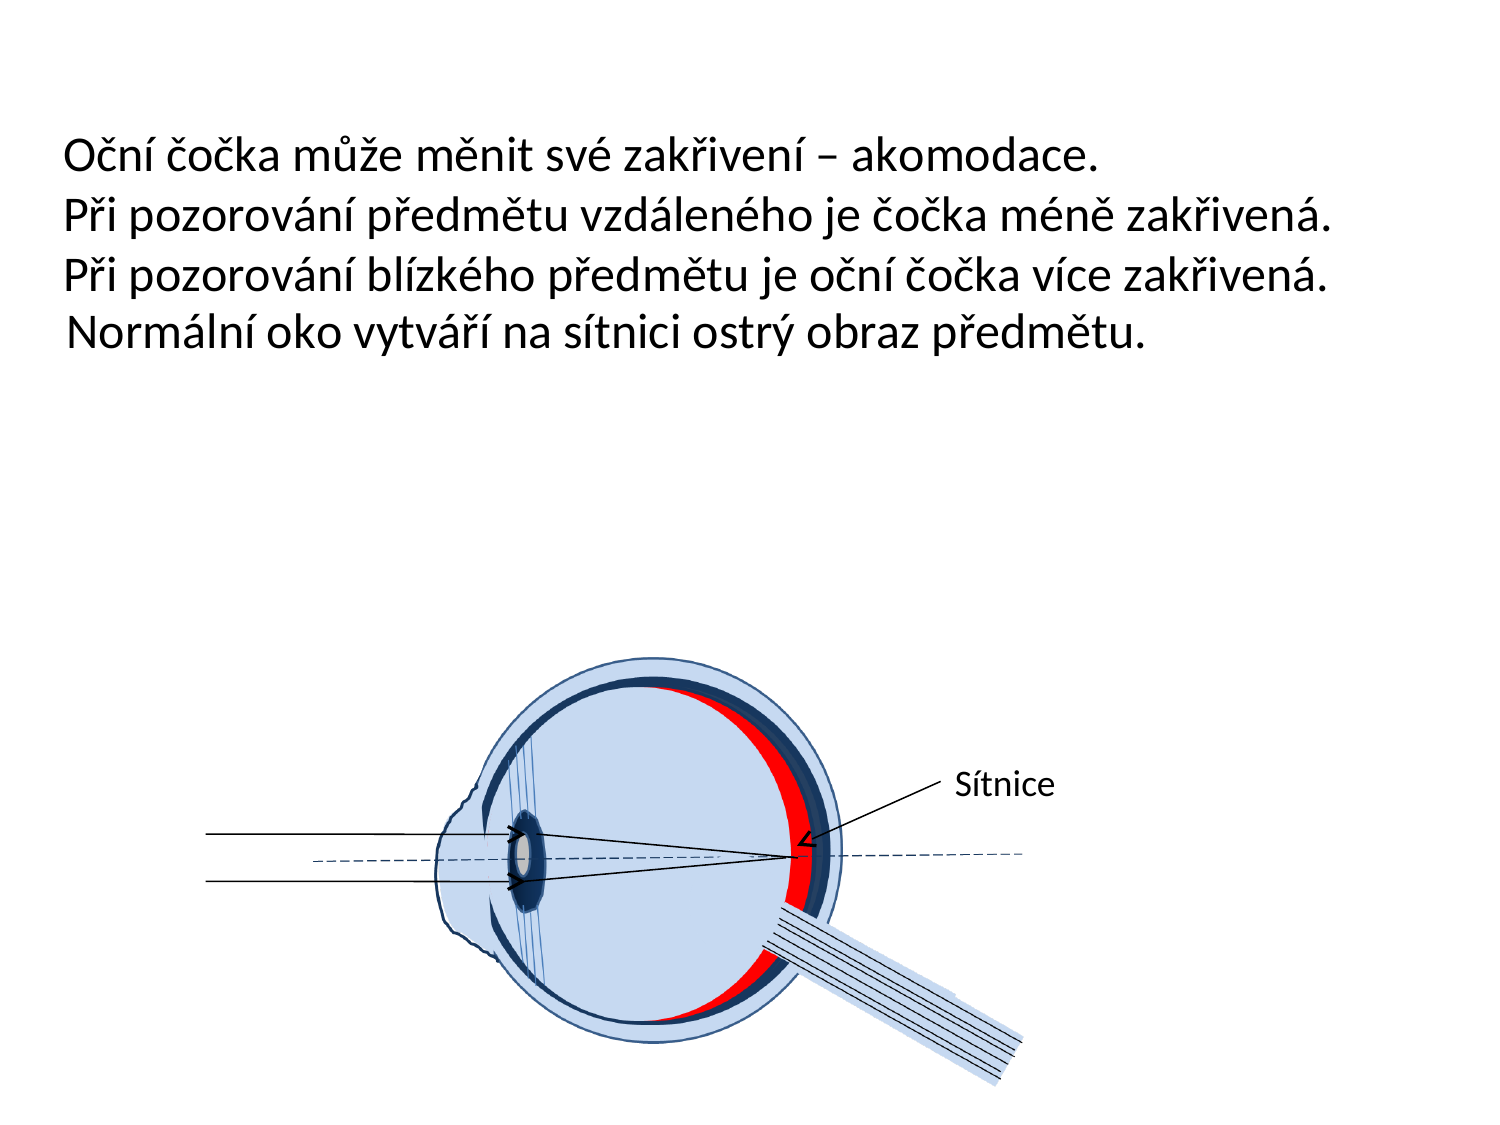

Oční čočka může měnit své zakřivení – akomodace.
Při pozorování předmětu vzdáleného je čočka méně zakřivená.
Při pozorování blízkého předmětu je oční čočka více zakřivená.
 Normální oko vytváří na sítnici ostrý obraz předmětu.
Sítnice